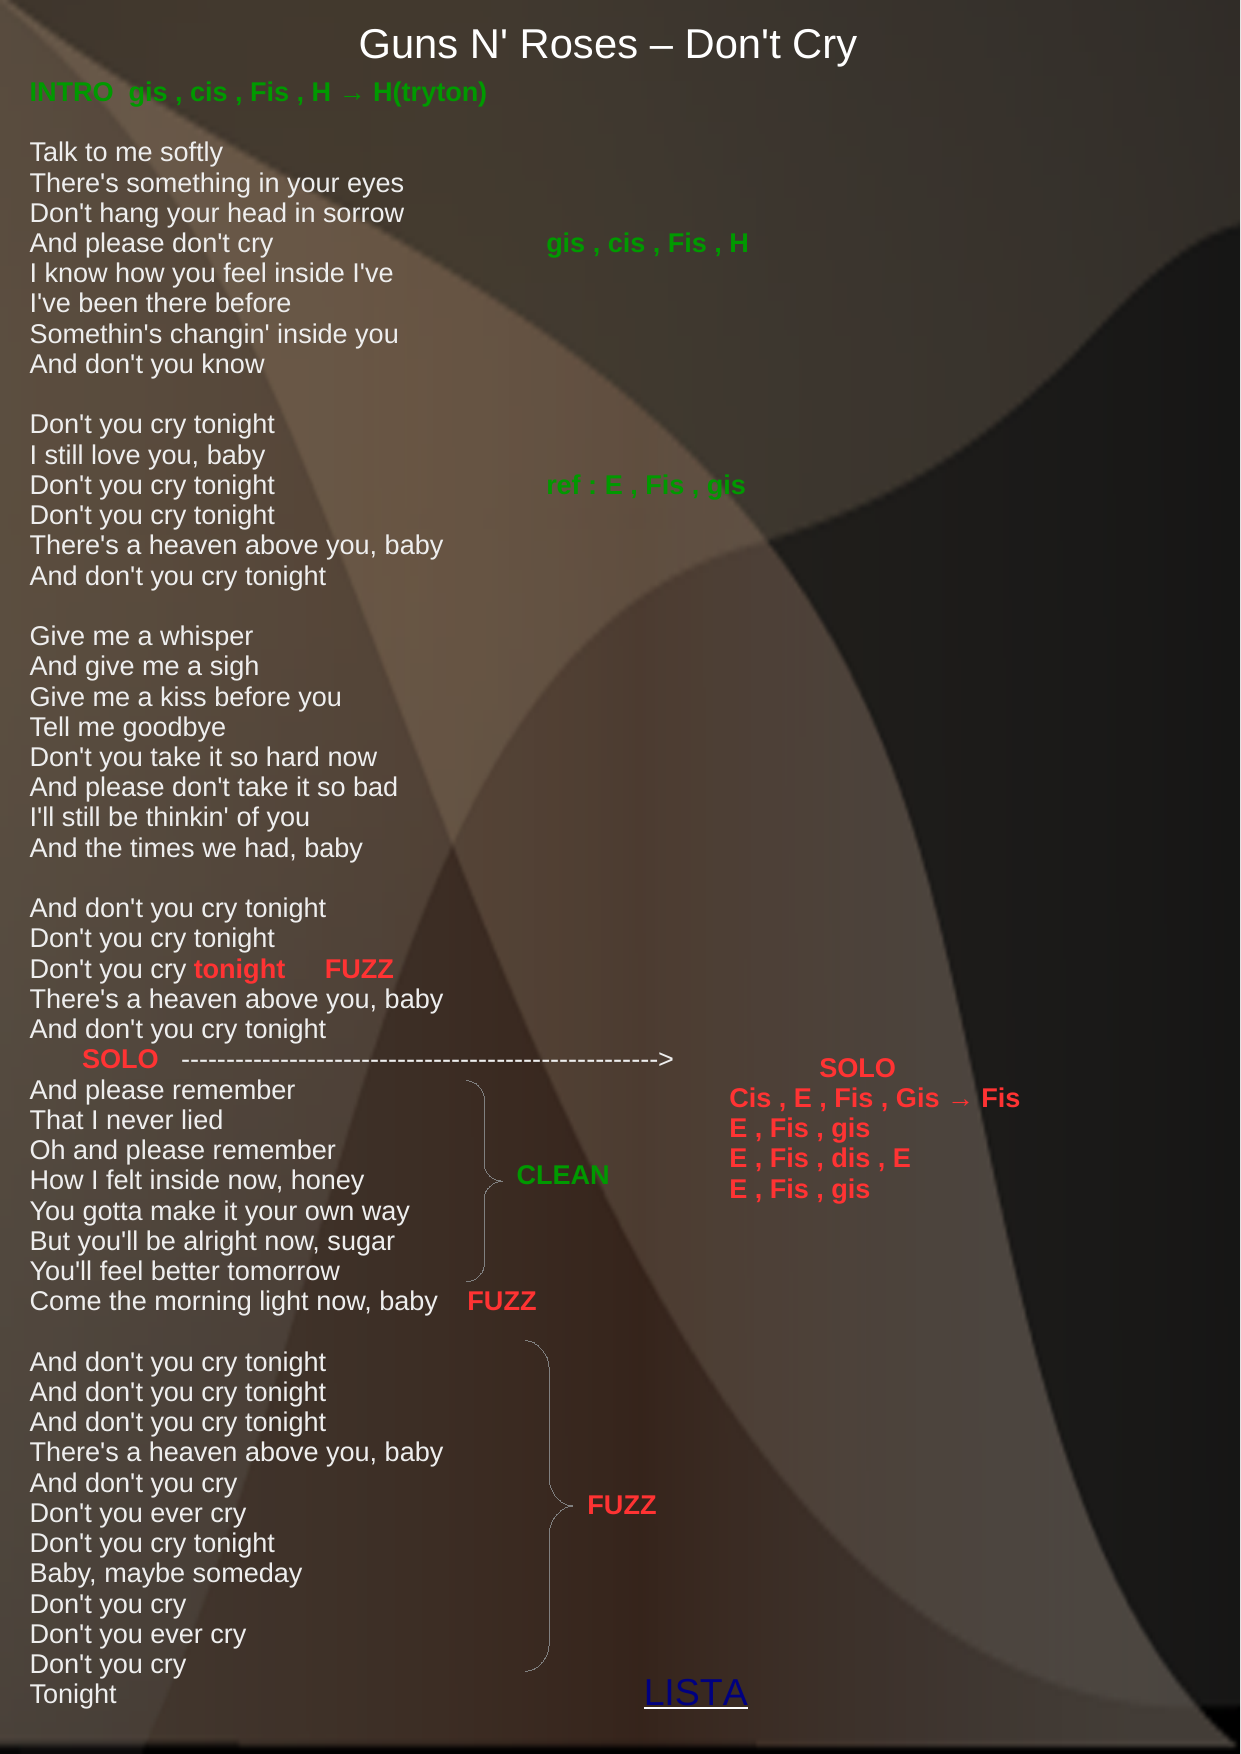

# Guns N' Roses – Don't Cry
INTRO gis , cis , Fis , H → H(tryton)
Talk to me softly
There's something in your eyes
Don't hang your head in sorrow
And please don't cry				gis , cis , Fis , H
I know how you feel inside I've
I've been there before
Somethin's changin' inside you
And don't you know
Don't you cry tonight
I still love you, baby
Don't you cry tonight				ref : E , Fis , gis
Don't you cry tonight
There's a heaven above you, baby
And don't you cry tonight
Give me a whisper
And give me a sigh
Give me a kiss before you
Tell me goodbye
Don't you take it so hard now
And please don't take it so bad
I'll still be thinkin' of you
And the times we had, baby
And don't you cry tonight
Don't you cry tonight
Don't you cry tonight	FUZZ
There's a heaven above you, baby
And don't you cry tonight
 SOLO ----------------------------------------------------->
And please remember
That I never lied
Oh and please remember
How I felt inside now, honey
You gotta make it your own way
But you'll be alright now, sugar
You'll feel better tomorrow
Come the morning light now, baby FUZZ
And don't you cry tonight
And don't you cry tonight
And don't you cry tonight
There's a heaven above you, baby
And don't you cry
Don't you ever cry
Don't you cry tonight
Baby, maybe someday
Don't you cry
Don't you ever cry
Don't you cry
Tonight
 SOLO
Cis , E , Fis , Gis → Fis
E , Fis , gis
E , Fis , dis , E
E , Fis , gis
CLEAN
FUZZ
LISTA